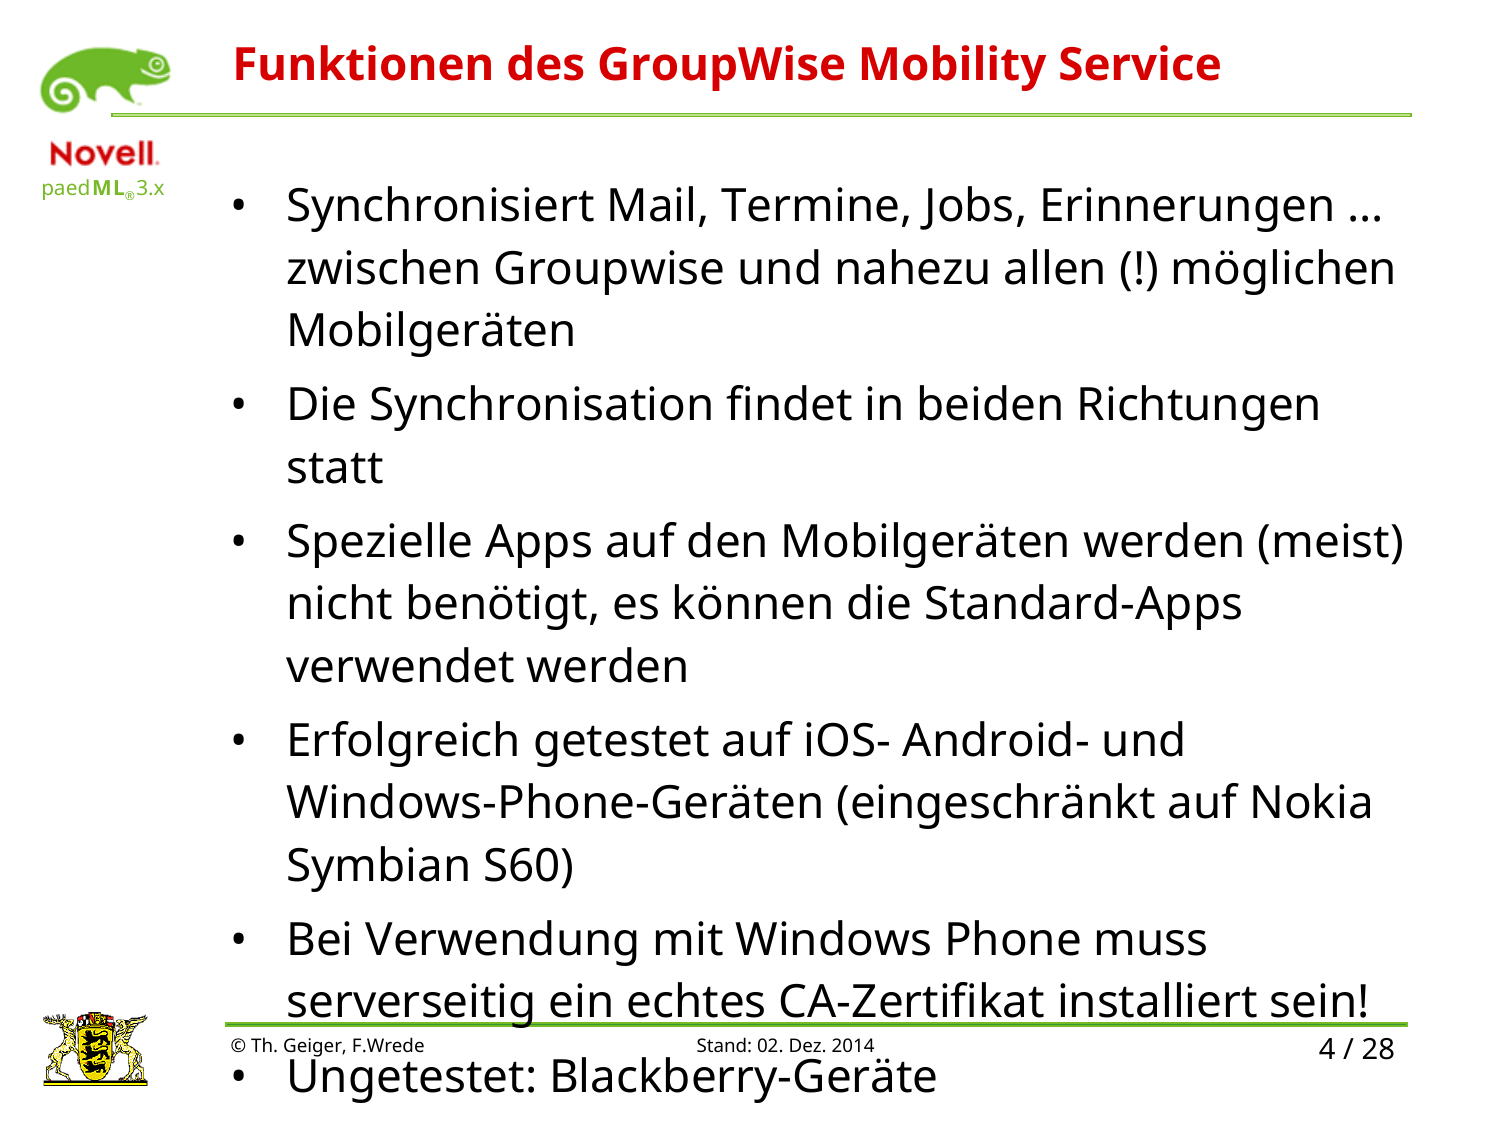

# Funktionen des GroupWise Mobility Service
Synchronisiert Mail, Termine, Jobs, Erinnerungen ... zwischen Groupwise und nahezu allen (!) möglichen Mobilgeräten
Die Synchronisation findet in beiden Richtungen statt
Spezielle Apps auf den Mobilgeräten werden (meist) nicht benötigt, es können die Standard-Apps verwendet werden
Erfolgreich getestet auf iOS- Android- und Windows-Phone-Geräten (eingeschränkt auf Nokia Symbian S60)
Bei Verwendung mit Windows Phone muss serverseitig ein echtes CA-Zertifikat installiert sein!
Ungetestet: Blackberry-Geräte
4
© Th. Geiger, F.Wrede
02. Dez. 2014